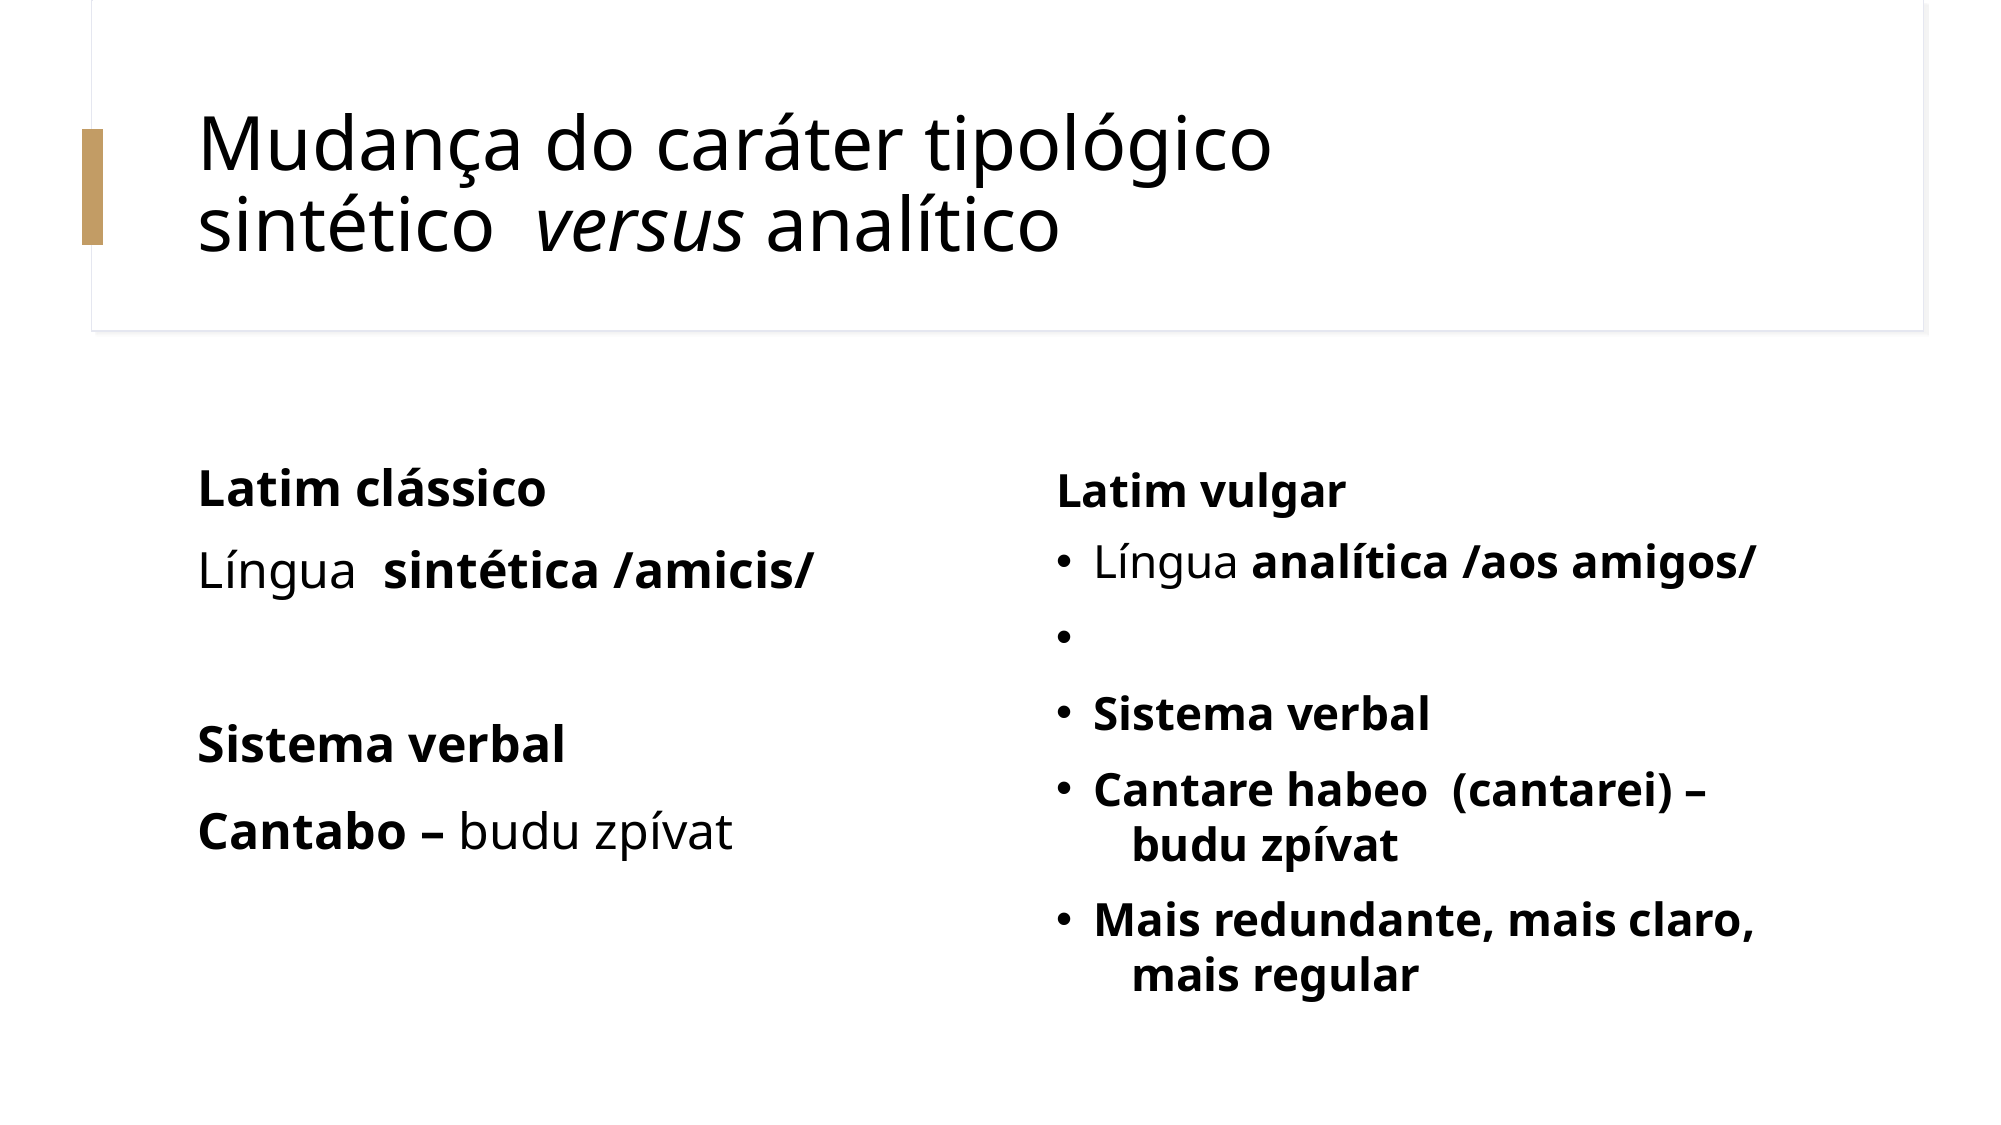

# Mudança do caráter tipológico sintético versus analítico
Latim clássico
Latim vulgar
Língua sintética /amicis/
Sistema verbal
Cantabo – budu zpívat
Língua analítica /aos amigos/
Sistema verbal
Cantare habeo (cantarei) – budu zpívat
Mais redundante, mais claro, mais regular